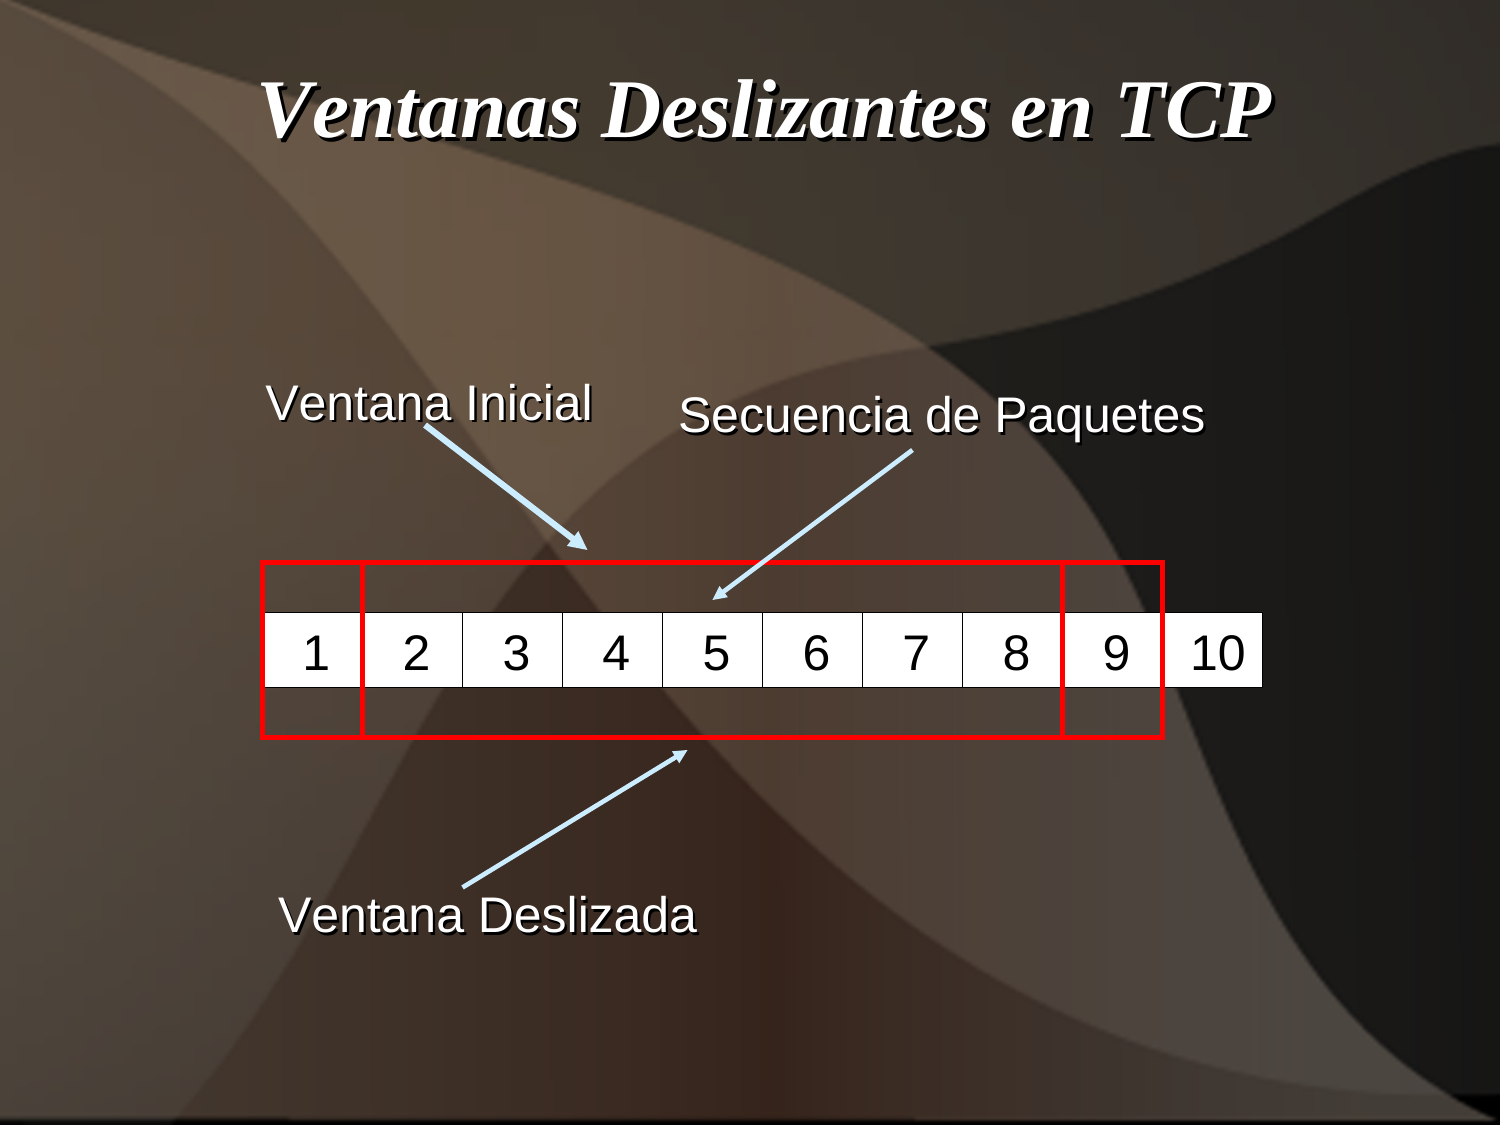

Ventanas Deslizantes en TCP
Ventana Inicial
Secuencia de Paquetes
1
2
3
4
5
6
7
8
9
10
Ventana Deslizada